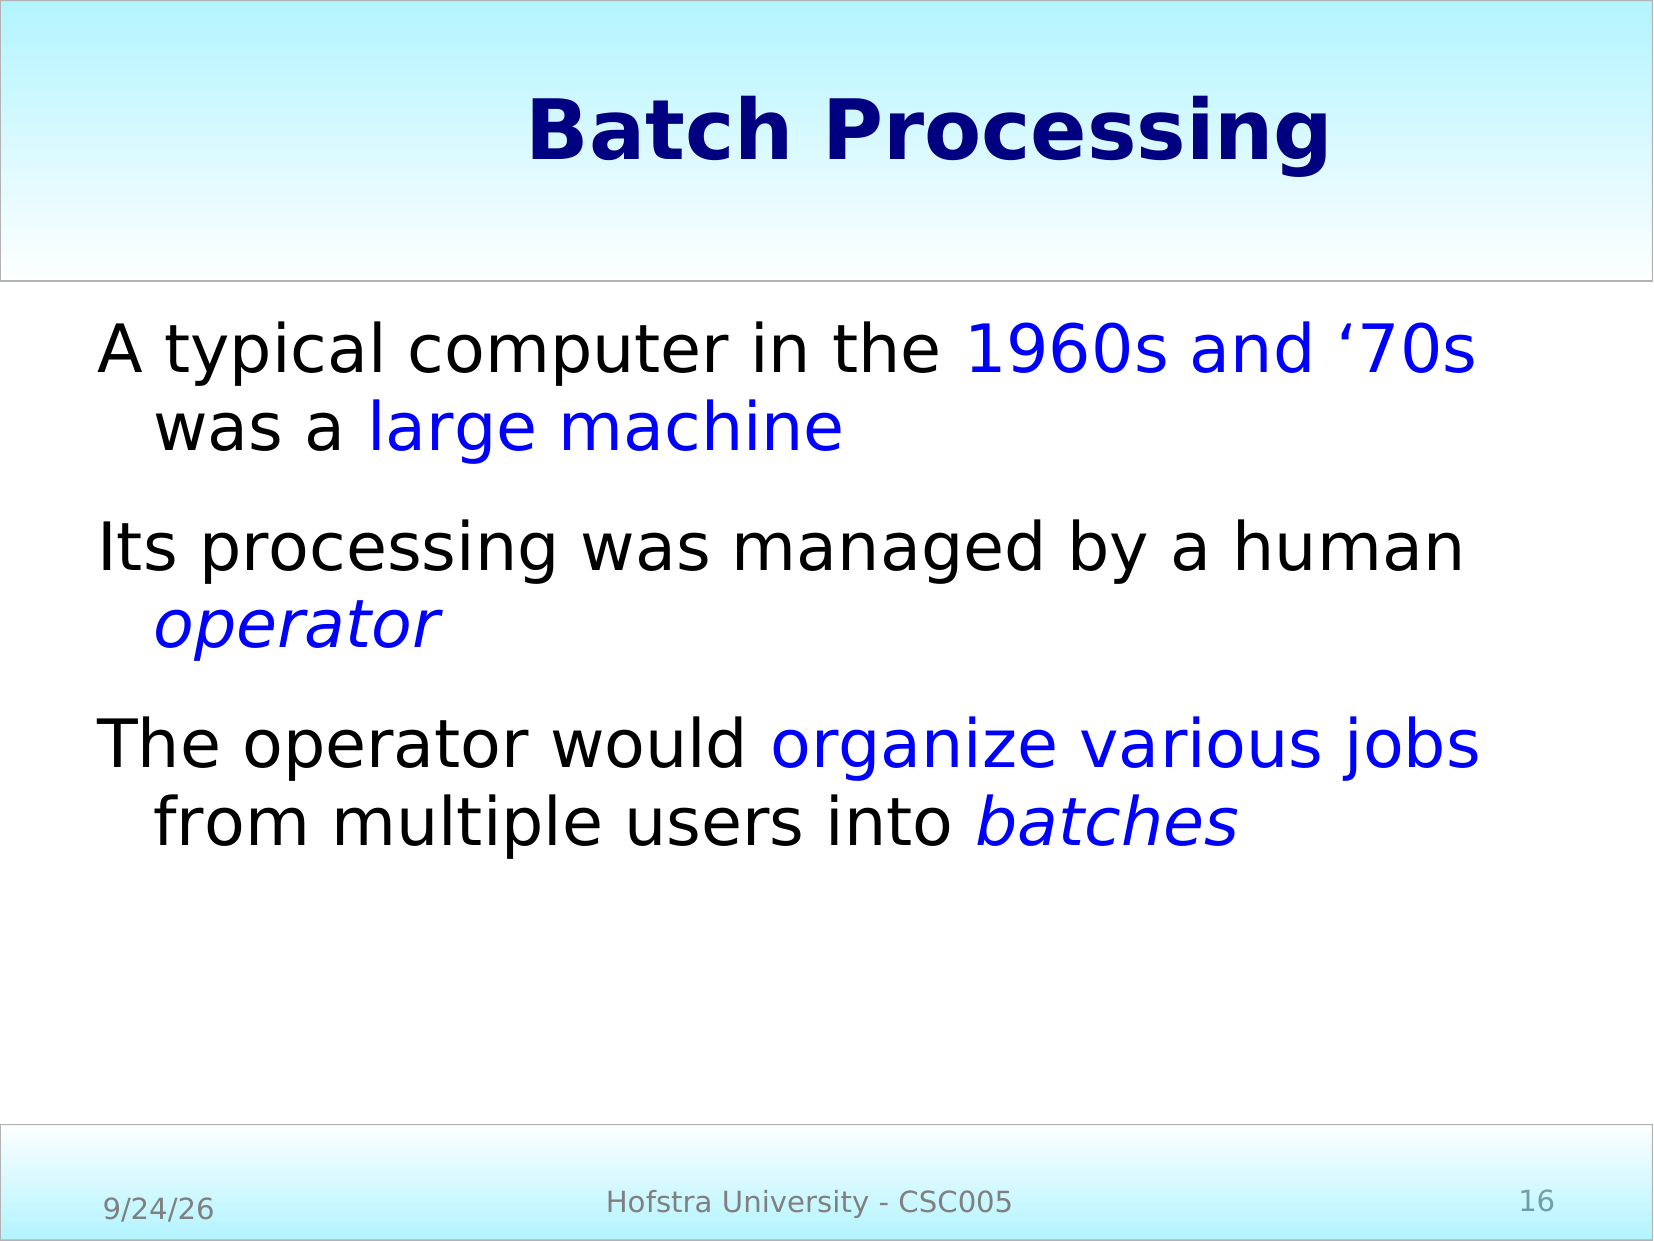

# Batch Processing
A typical computer in the 1960s and ‘70s was a large machine
Its processing was managed by a human operator
The operator would organize various jobs from multiple users into batches
16
Hofstra University - CSC005